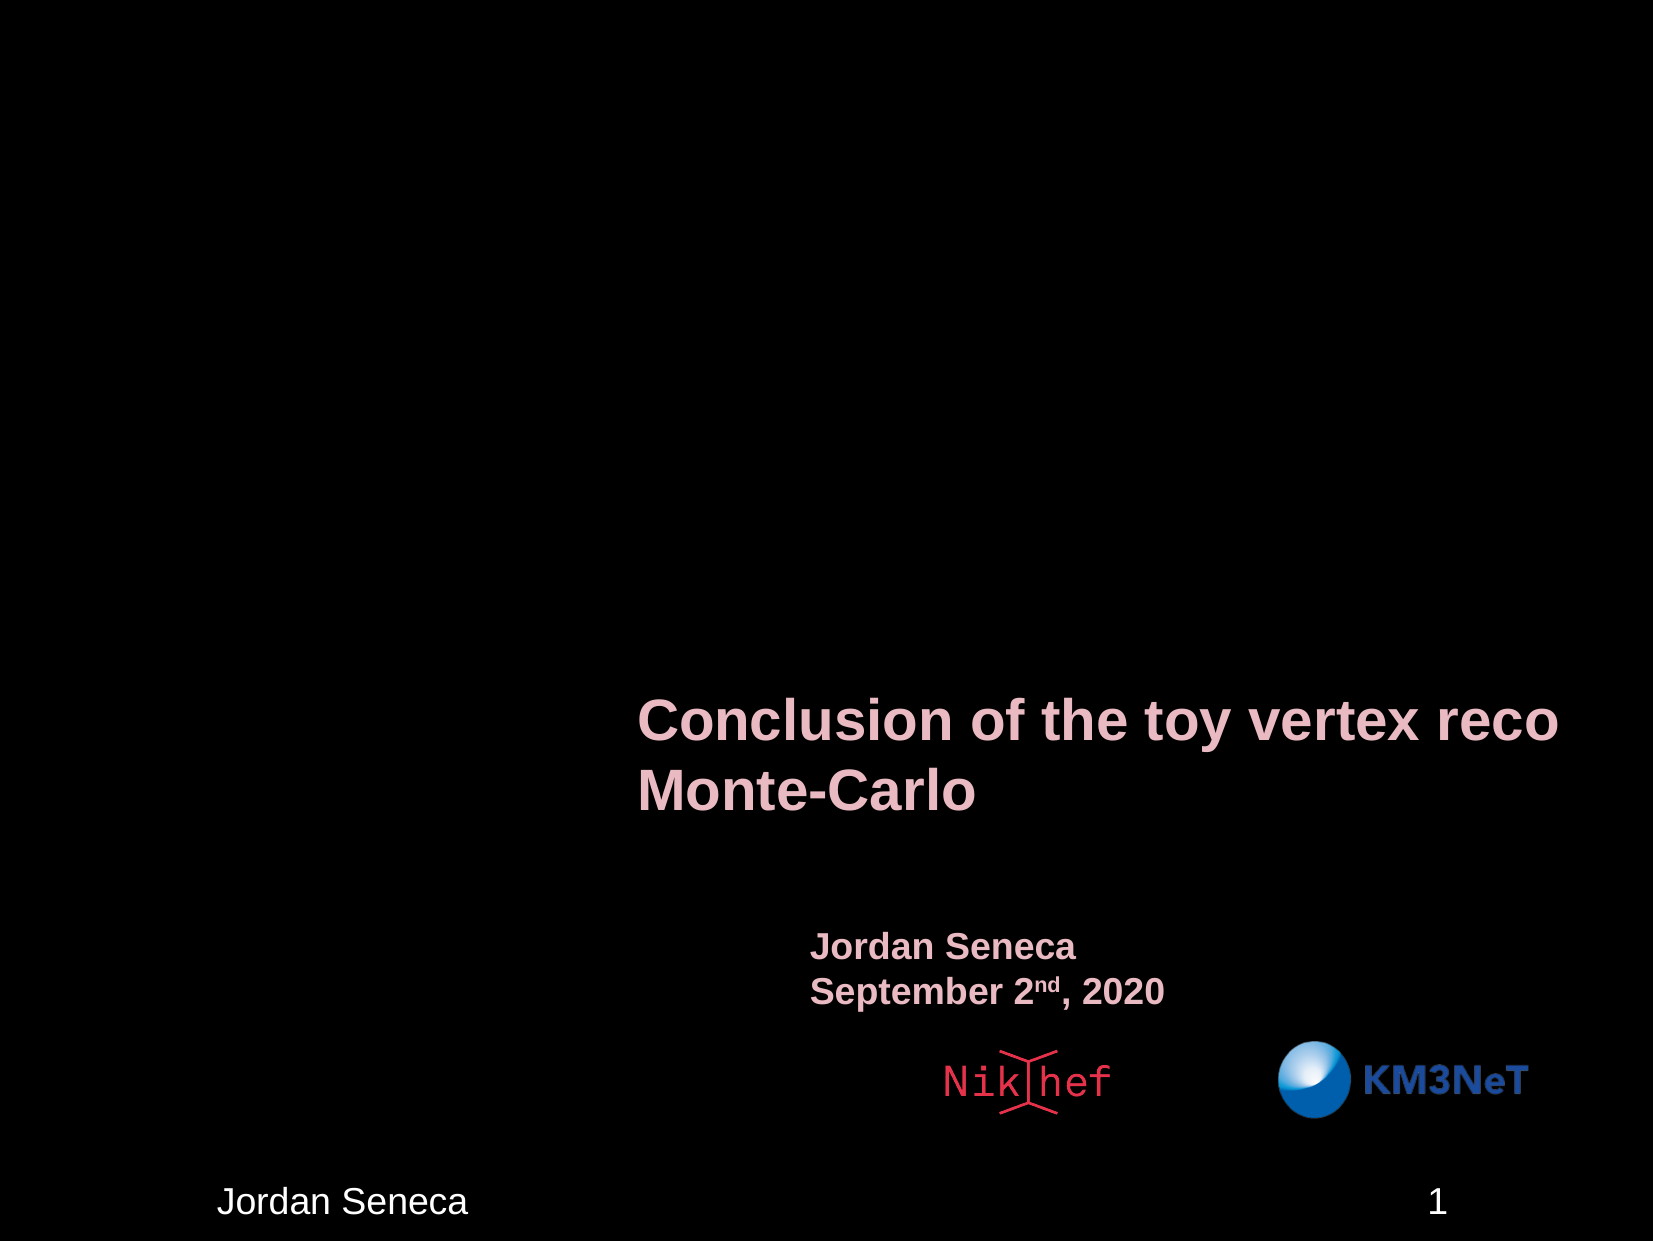

Conclusion of the toy vertex reco Monte-Carlo
Jordan Seneca
September 2nd, 2020